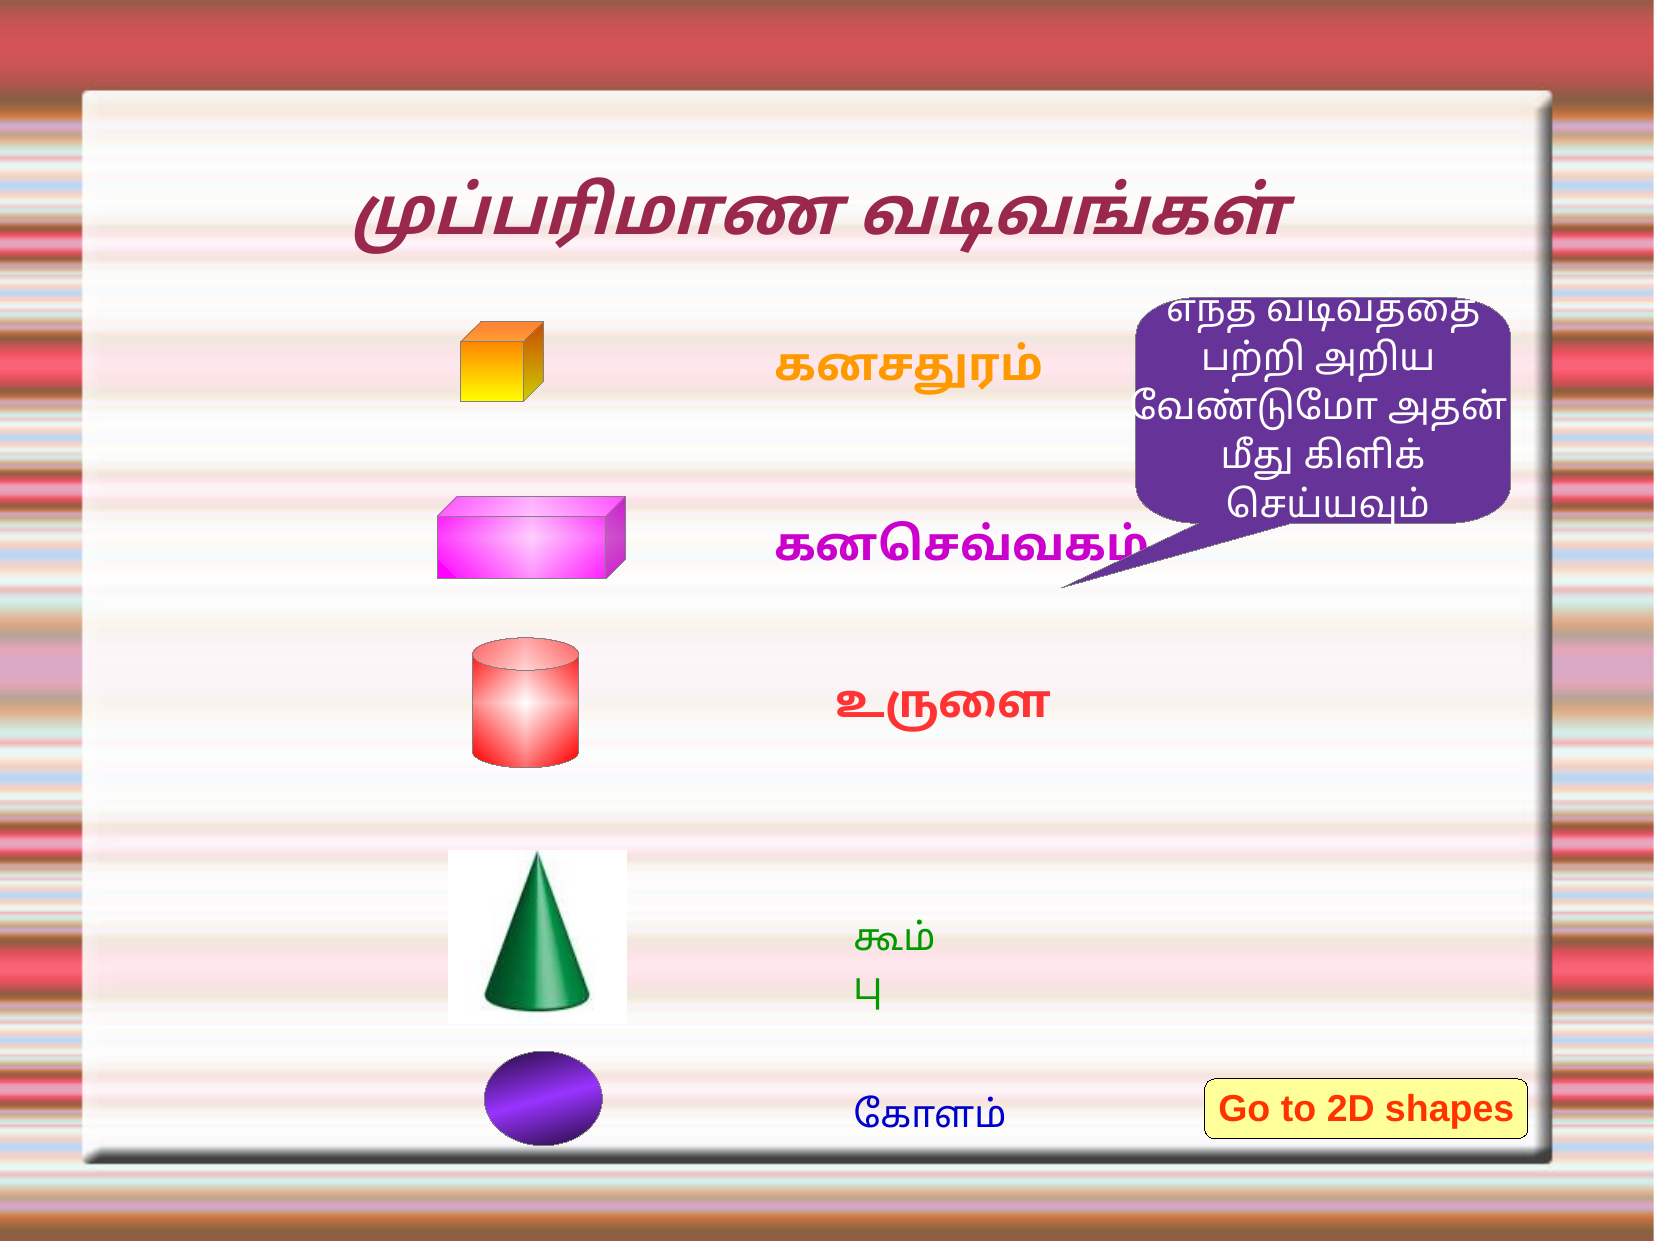

# முப்பரிமாண வடிவங்கள்
 எந்த வடிவத்தை
பற்றி அறிய
வேண்டுமோ அதன்
மீது கிளிக்
 செய்யவும்
கனசதுரம்
கனசெவ்வகம்
உருளை
கூம்பு
Go to 2D shapes
கோளம்